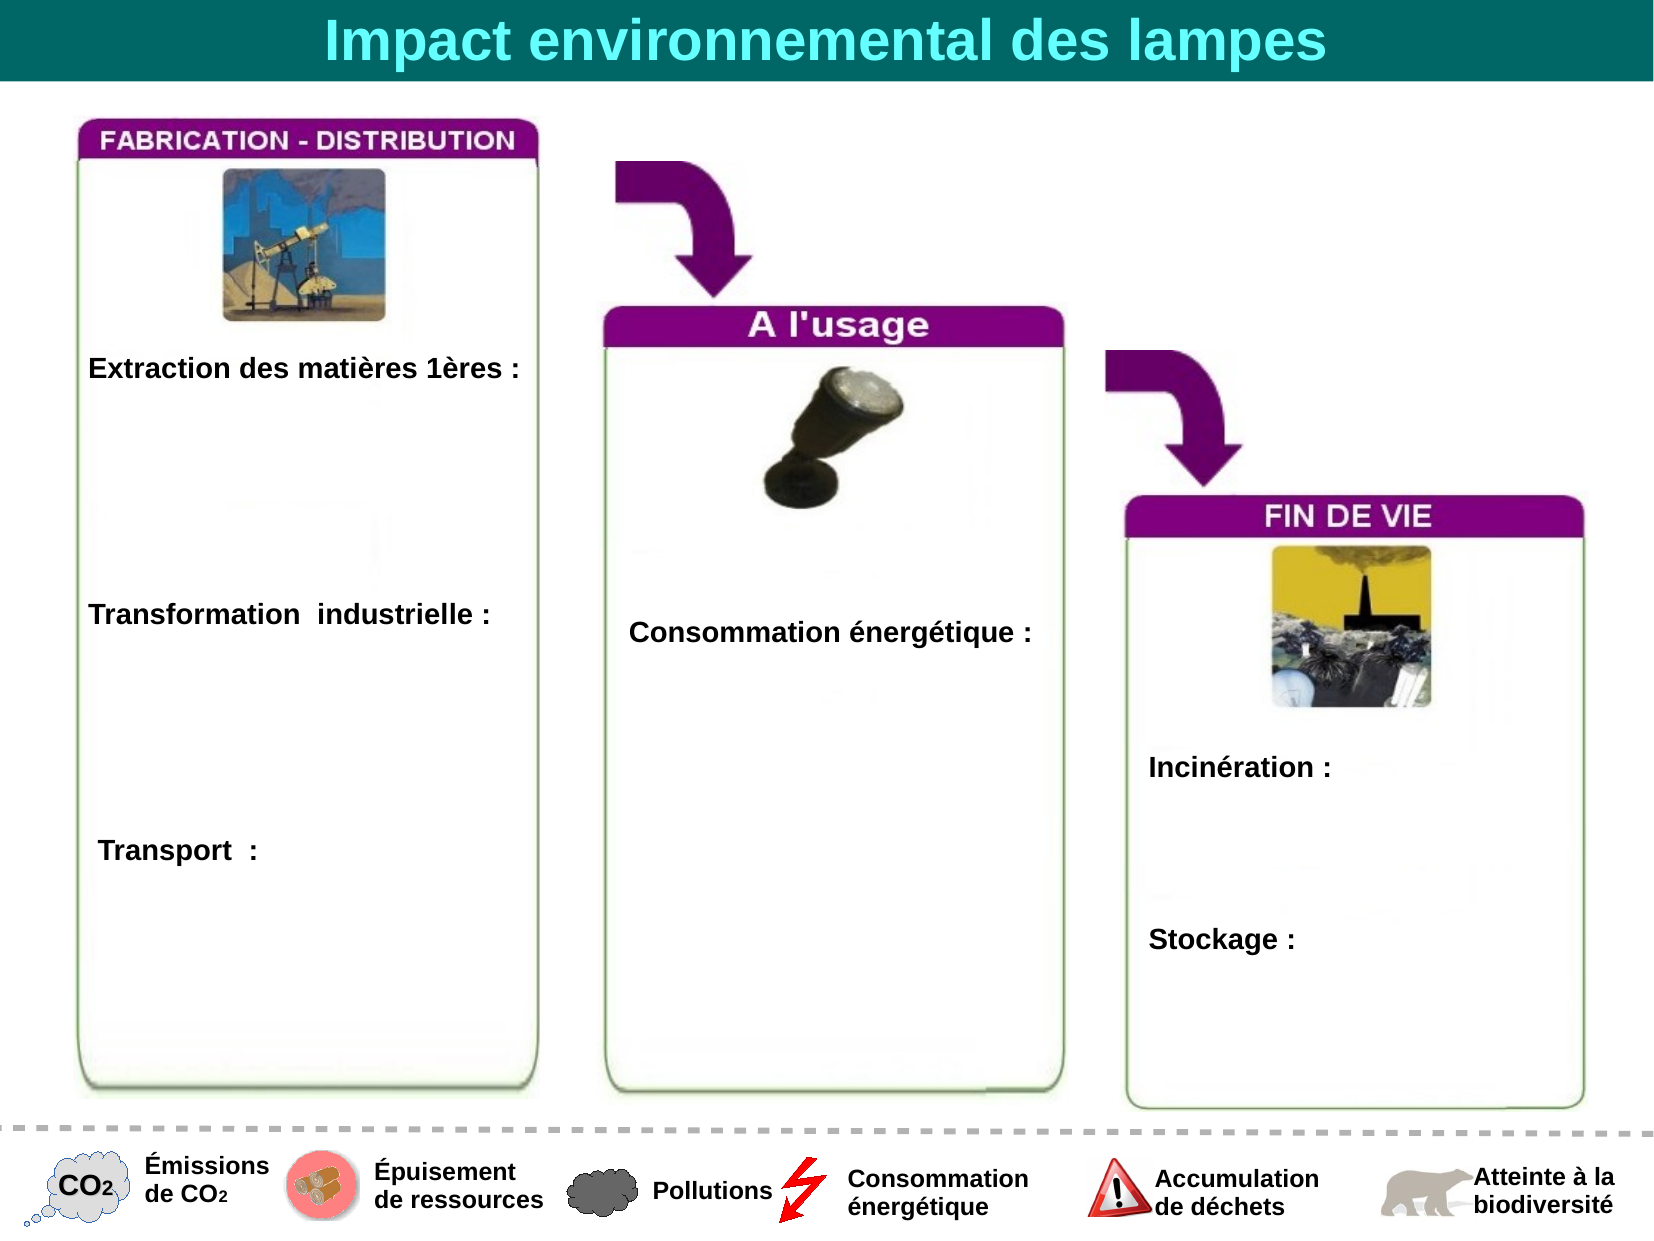

Impact environnemental des lampes
Extraction des matières 1ères :
Transformation industrielle :
Consommation énergétique :
Incinération :
Transport  :
Stockage :
Émissions de CO2
CO2
Épuisement de ressources
Atteinte à la biodiversité
Consommation énergétique
Accumulation de déchets
Pollutions